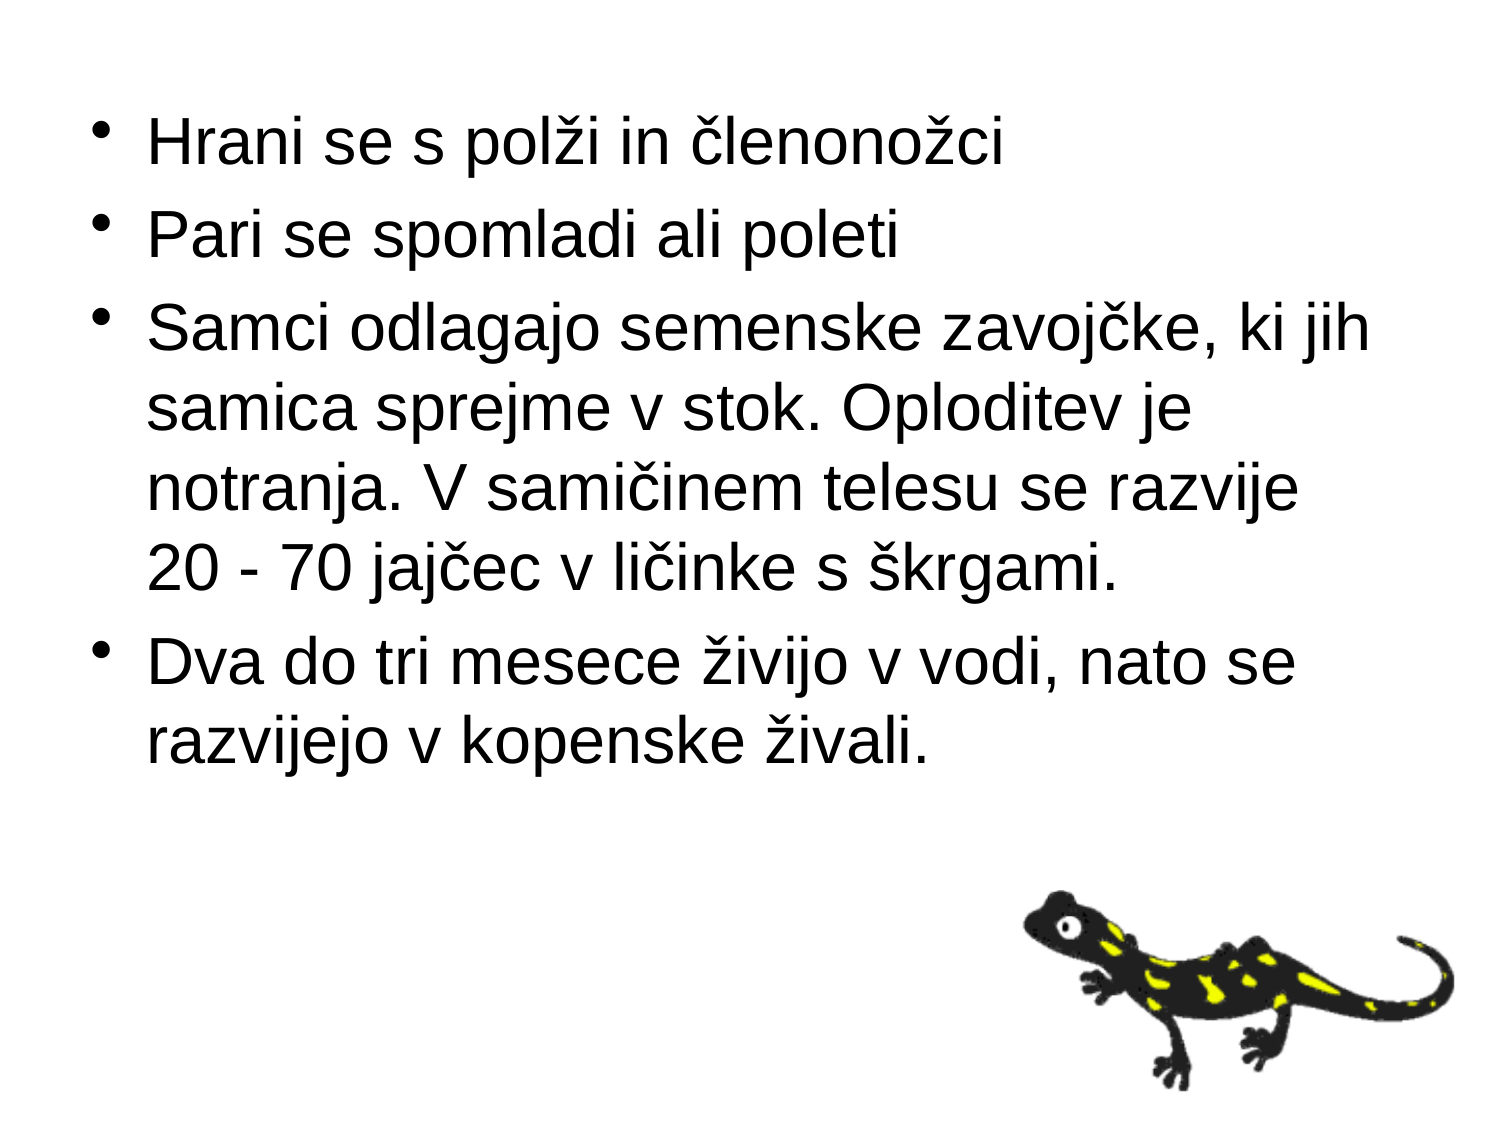

# Hrani se s polži in členonožci
Pari se spomladi ali poleti
Samci odlagajo semenske zavojčke, ki jih samica sprejme v stok. Oploditev je notranja. V samičinem telesu se razvije 20 - 70 jajčec v ličinke s škrgami.
Dva do tri mesece živijo v vodi, nato se razvijejo v kopenske živali.